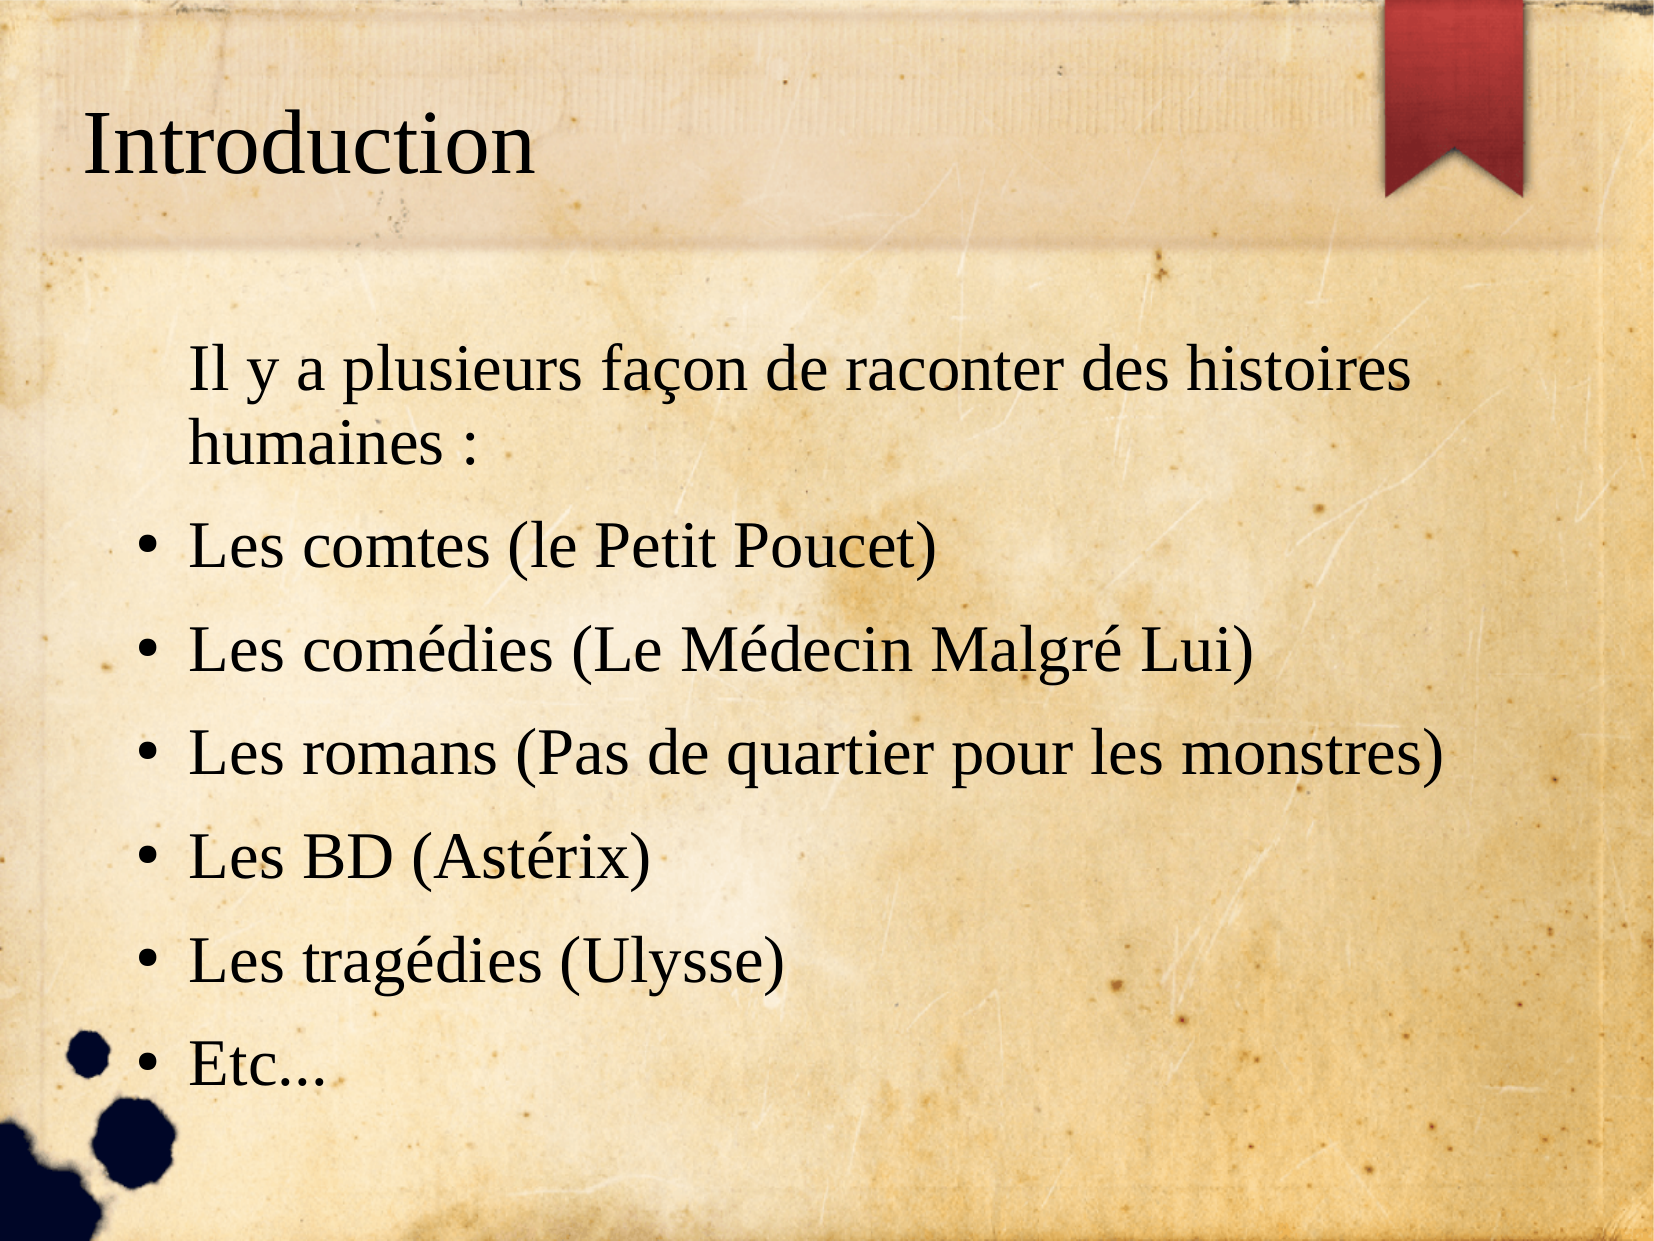

# Introduction
Il y a plusieurs façon de raconter des histoires humaines :
Les comtes (le Petit Poucet)
Les comédies (Le Médecin Malgré Lui)
Les romans (Pas de quartier pour les monstres)
Les BD (Astérix)
Les tragédies (Ulysse)
Etc...